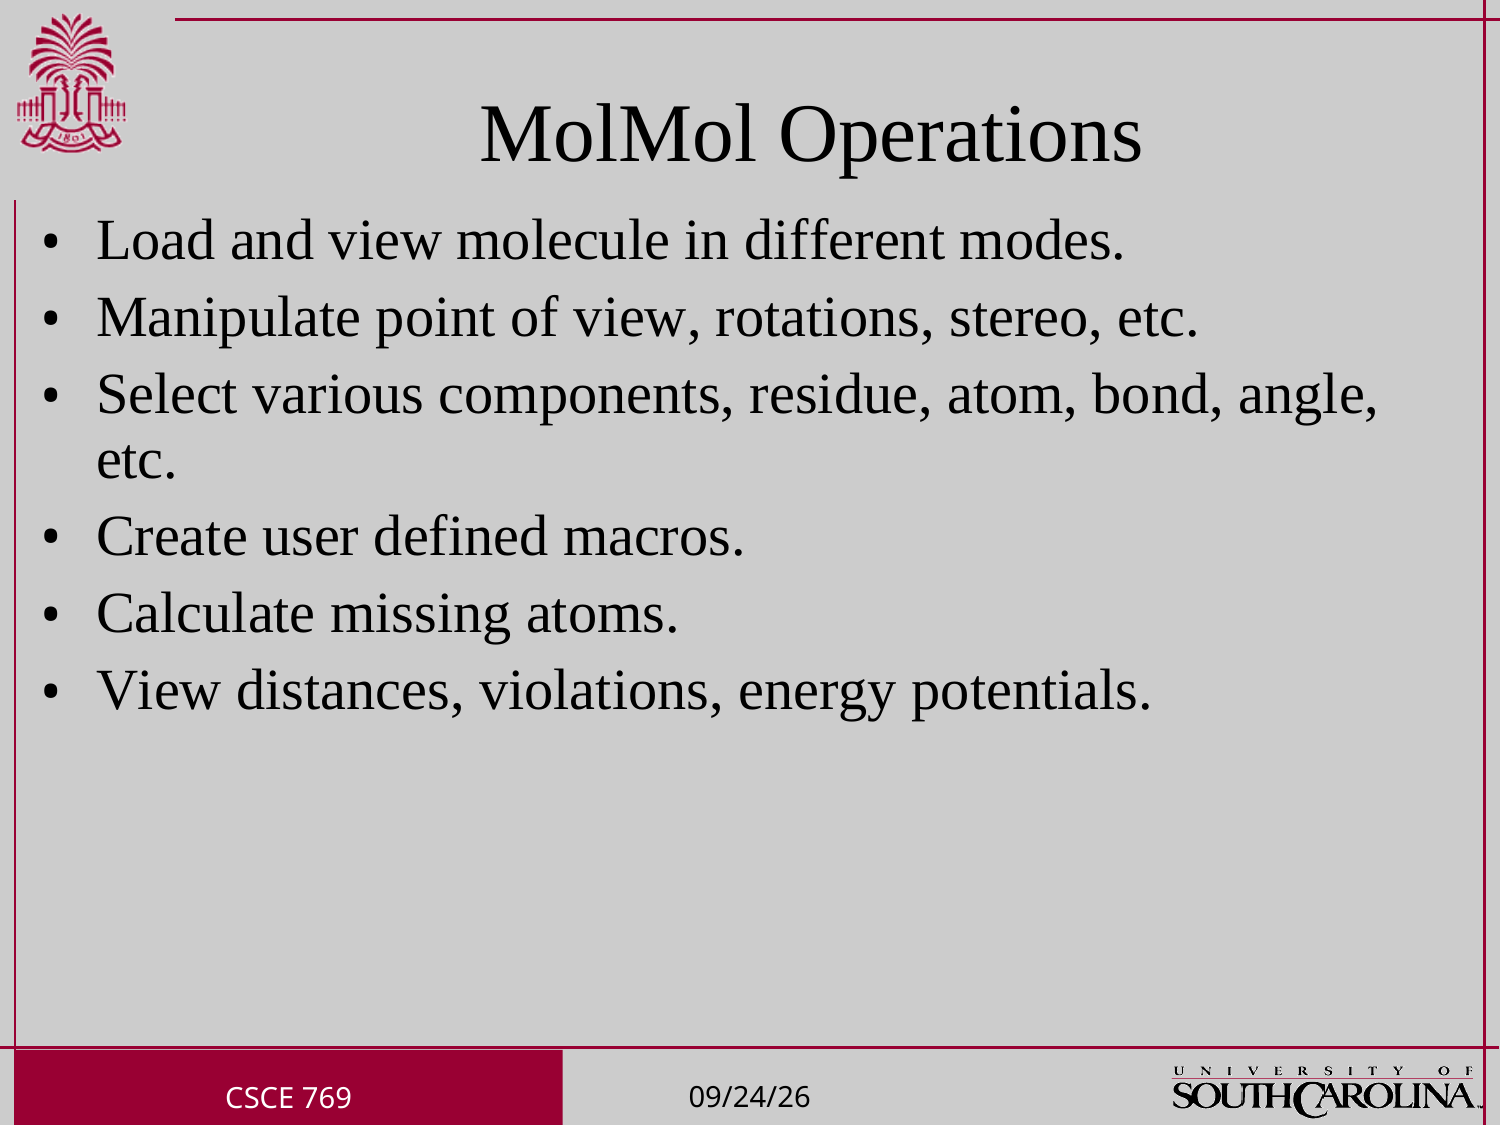

# MolMol Operations
Load and view molecule in different modes.
Manipulate point of view, rotations, stereo, etc.
Select various components, residue, atom, bond, angle, etc.
Create user defined macros.
Calculate missing atoms.
View distances, violations, energy potentials.